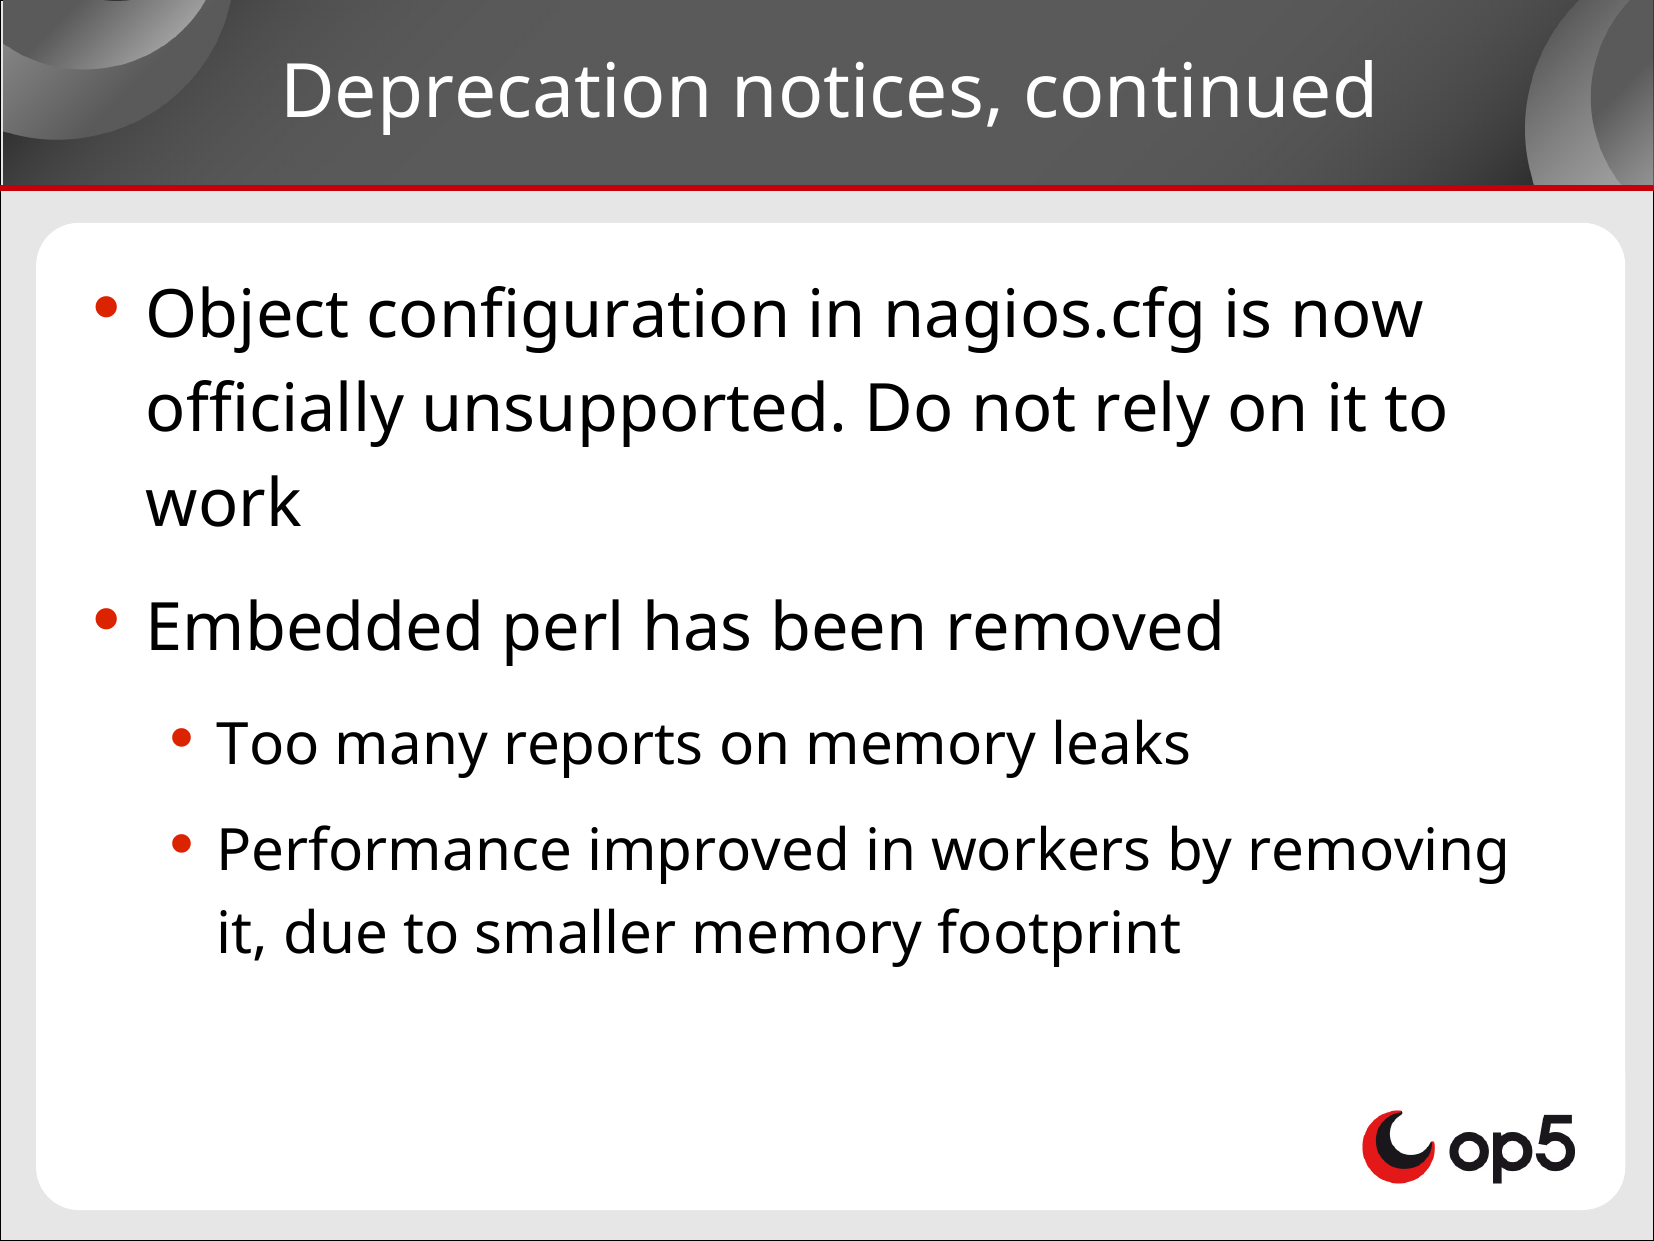

# Deprecation notices, continued
Object configuration in nagios.cfg is now officially unsupported. Do not rely on it to work
Embedded perl has been removed
Too many reports on memory leaks
Performance improved in workers by removing it, due to smaller memory footprint